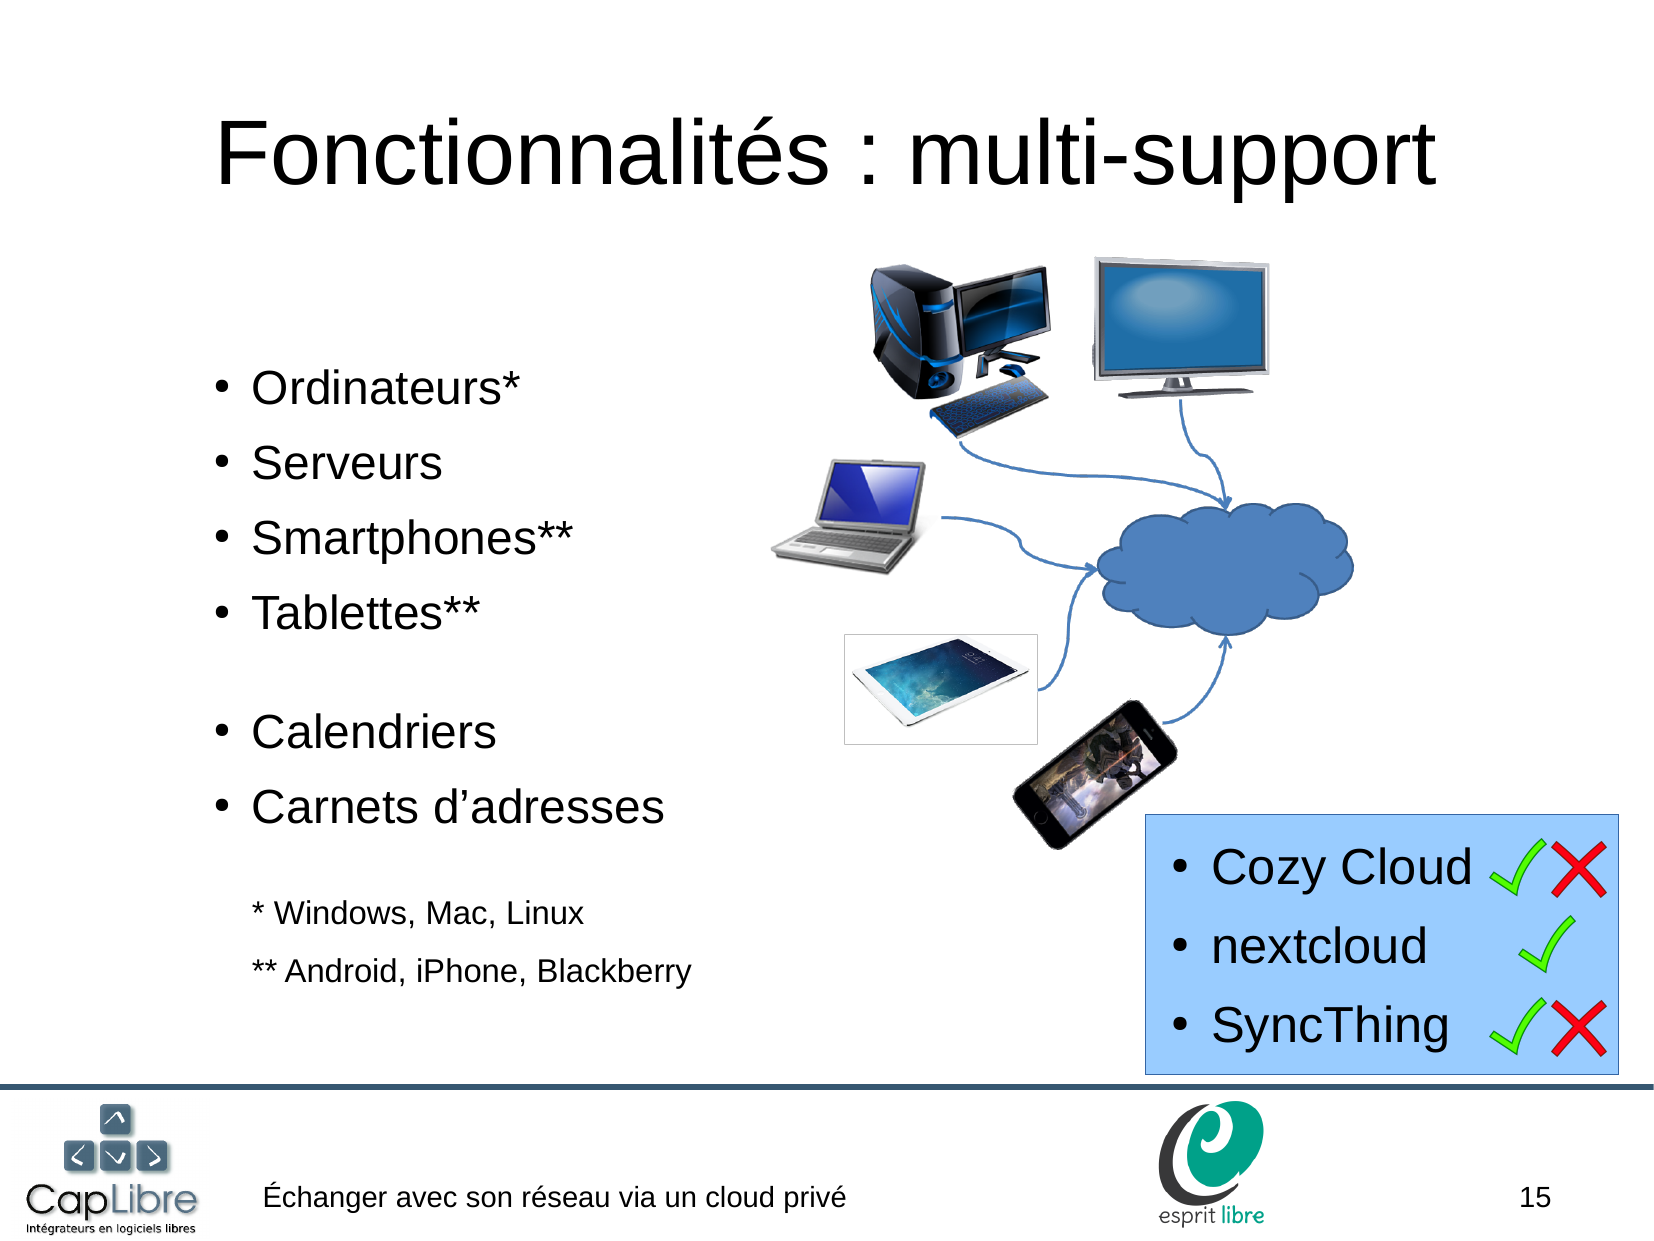

# Fonctionnalités : multi-support
Ordinateurs*
Serveurs
Smartphones**
Tablettes**
Calendriers
Carnets d’adresses
* Windows, Mac, Linux
** Android, iPhone, Blackberry
Cozy Cloud
nextcloud
SyncThing
Échanger avec son réseau via un cloud privé